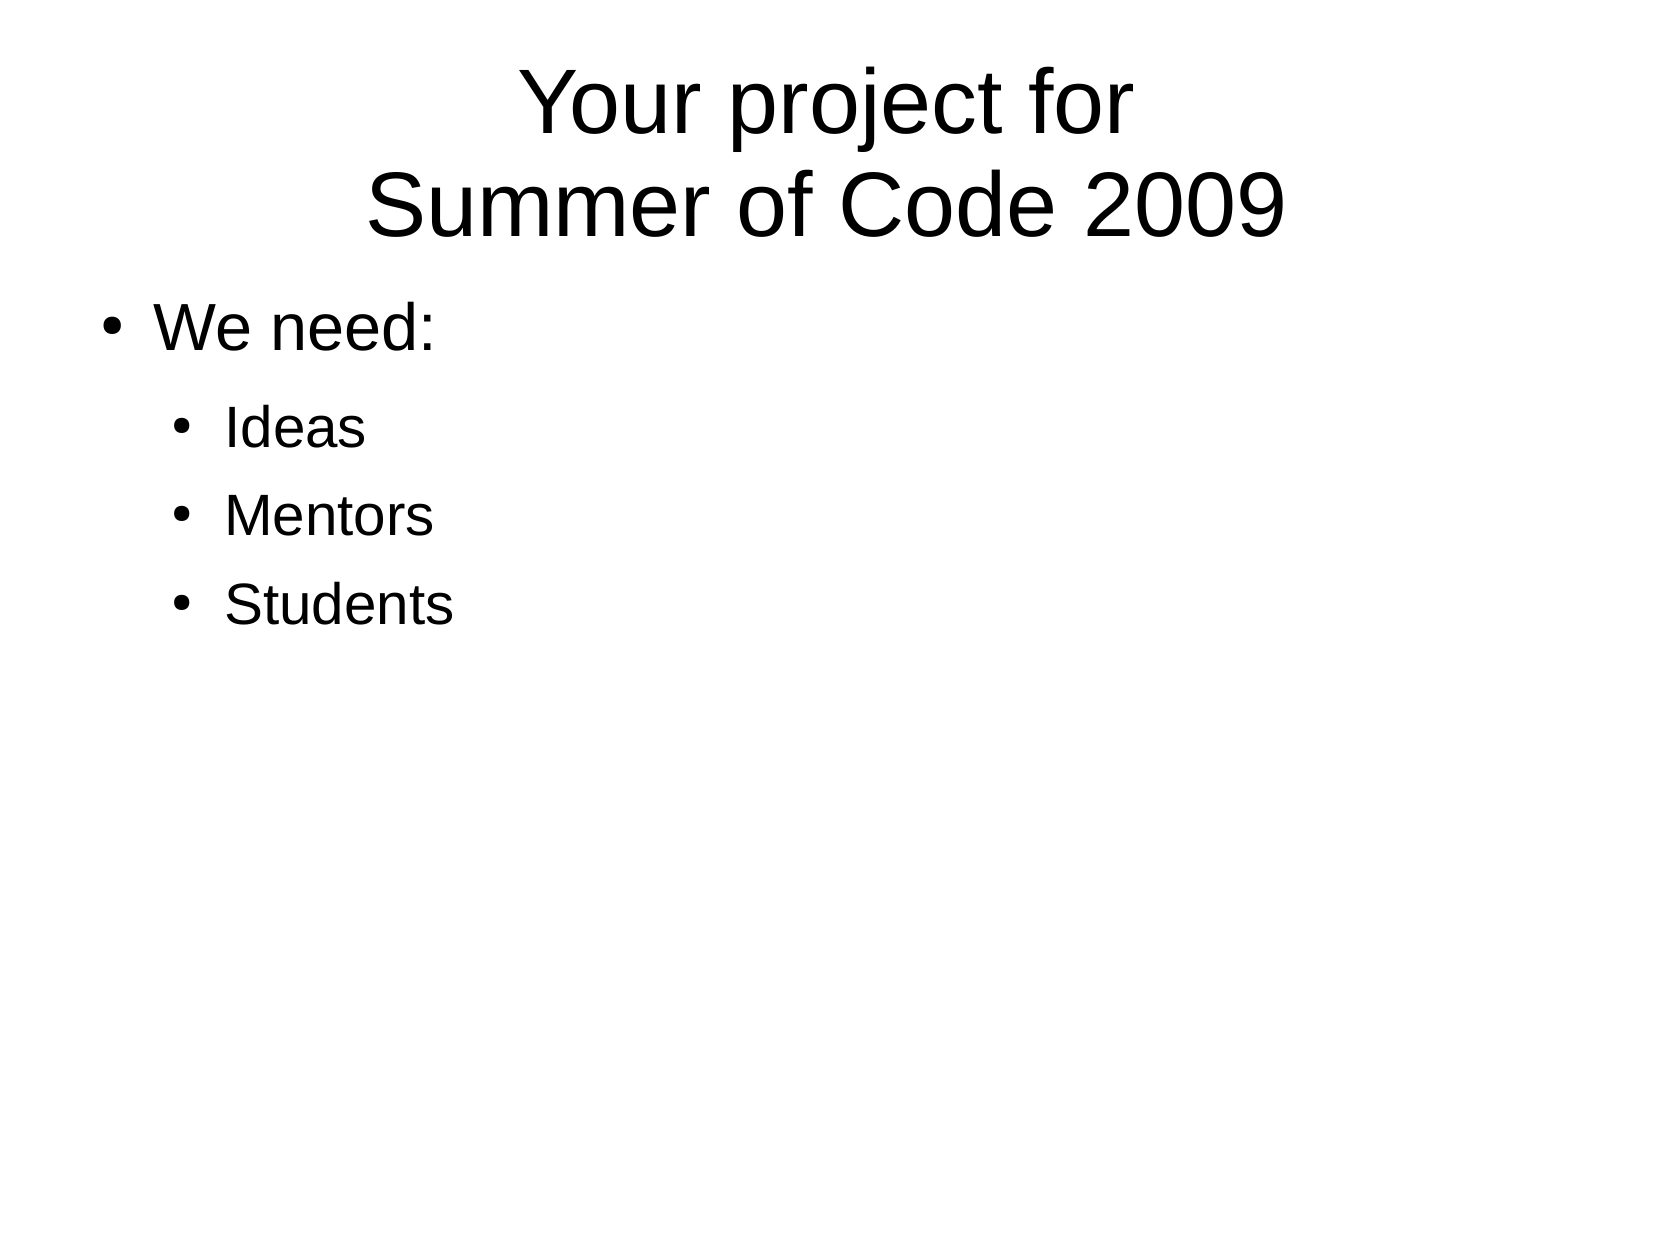

# Your project for Summer of Code 2009
We need:
Ideas
Mentors
Students